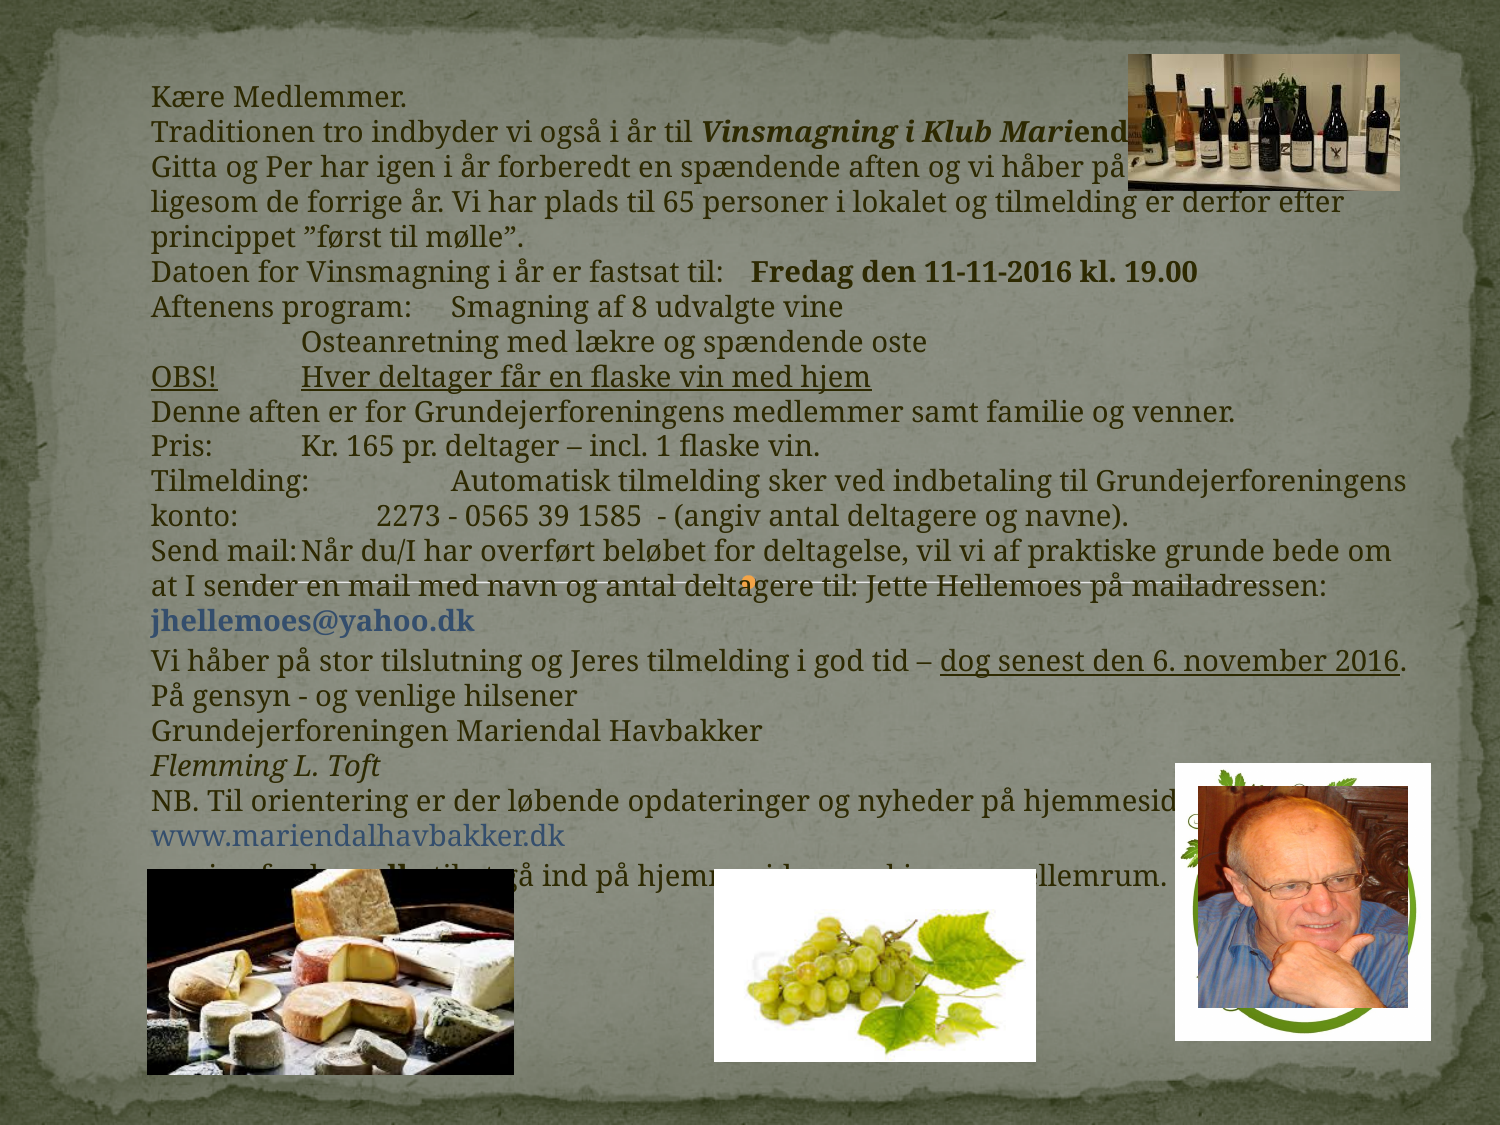

Kære Medlemmer.
Traditionen tro indbyder vi også i år til Vinsmagning i Klub Mariendal.
Gitta og Per har igen i år forberedt en spændende aften og vi håber på god tilslutning ligesom de forrige år. Vi har plads til 65 personer i lokalet og tilmelding er derfor efter princippet ”først til mølle”.
Datoen for Vinsmagning i år er fastsat til: 	Fredag den 11-11-2016 kl. 19.00
Aftenens program:	Smagning af 8 udvalgte vine
		Osteanretning med lækre og spændende oste
OBS!		Hver deltager får en flaske vin med hjem
Denne aften er for Grundejerforeningens medlemmer samt familie og venner.
Pris:		Kr. 165 pr. deltager – incl. 1 flaske vin.
Tilmelding:		Automatisk tilmelding sker ved indbetaling til Grundejerforeningens konto:		2273 - 0565 39 1585 - (angiv antal deltagere og navne).
Send mail:	Når du/I har overført beløbet for deltagelse, vil vi af praktiske grunde bede om at I sender en mail med navn og antal deltagere til: Jette Hellemoes på mailadressen: jhellemoes@yahoo.dk
Vi håber på stor tilslutning og Jeres tilmelding i god tid – dog senest den 6. november 2016.
På gensyn - og venlige hilsener
Grundejerforeningen Mariendal Havbakker
Flemming L. Toft
NB. Til orientering er der løbende opdateringer og nyheder på hjemmesiden www.mariendalhavbakker.dk
og vi opfordrer alle til at gå ind på hjemmesiden med jævne mellemrum.